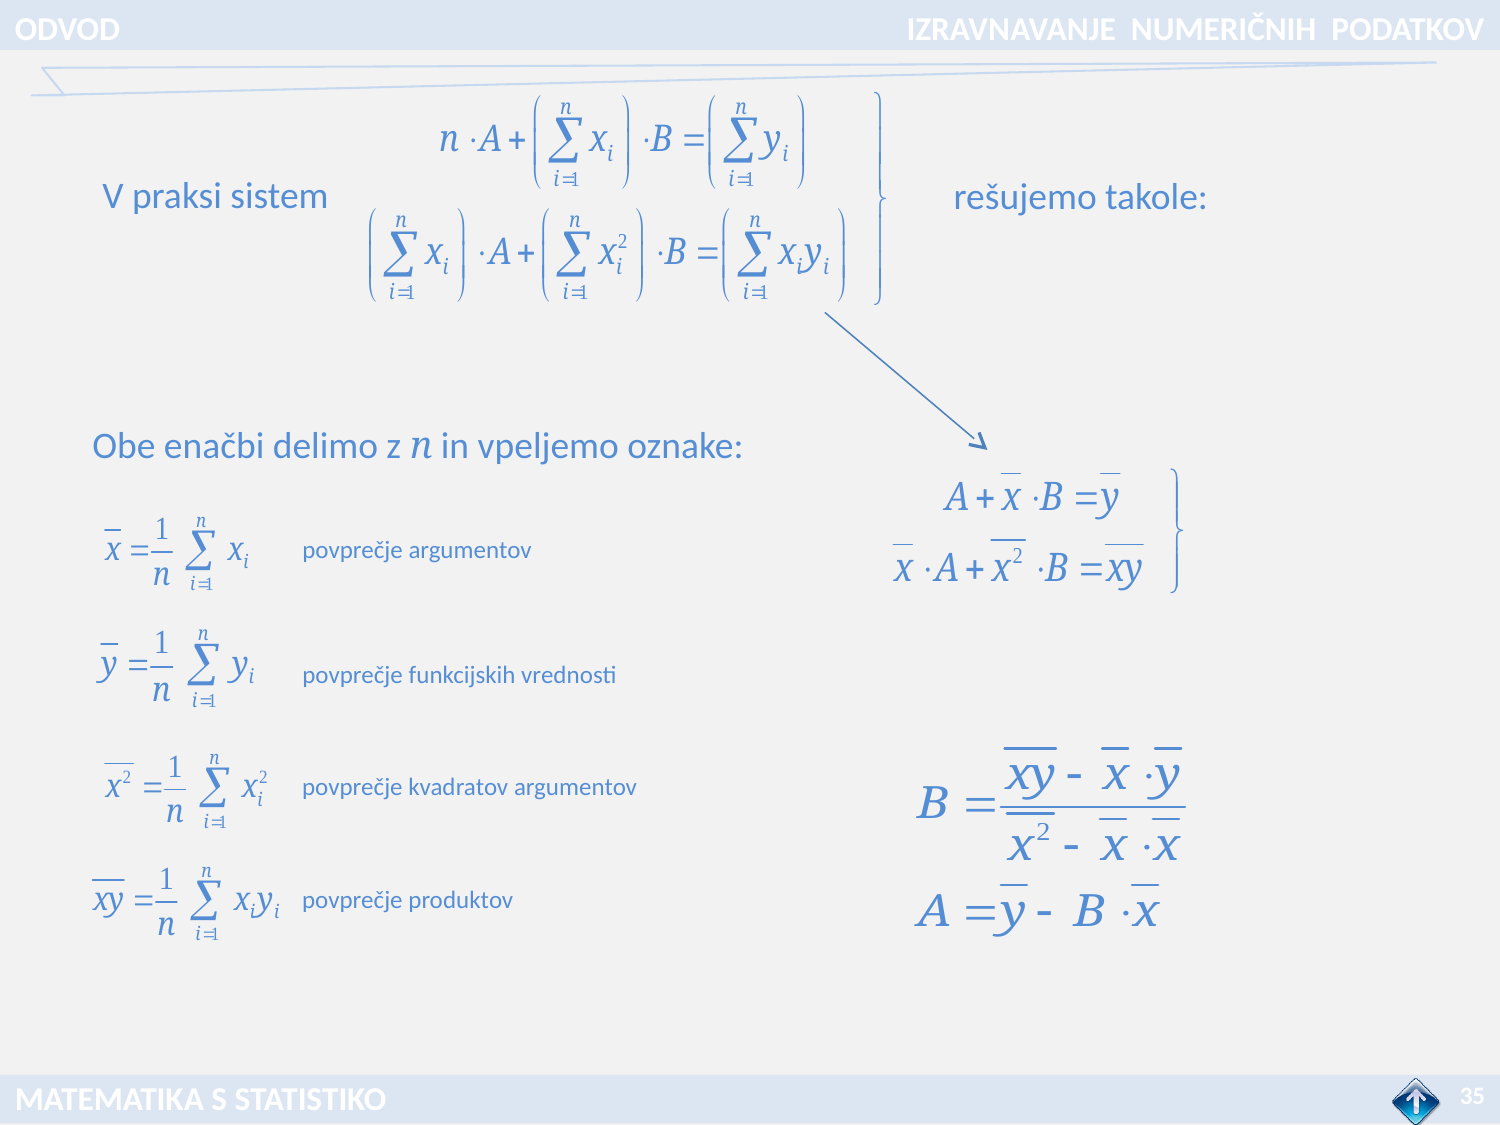

ODVOD
IZRAVNAVANJE NUMERIČNIH PODATKOV
V praksi sistem
rešujemo takole:
Obe enačbi delimo z n in vpeljemo oznake:
povprečje argumentov
povprečje funkcijskih vrednosti
povprečje kvadratov argumentov
povprečje produktov
MATEMATIKA S STATISTIKO